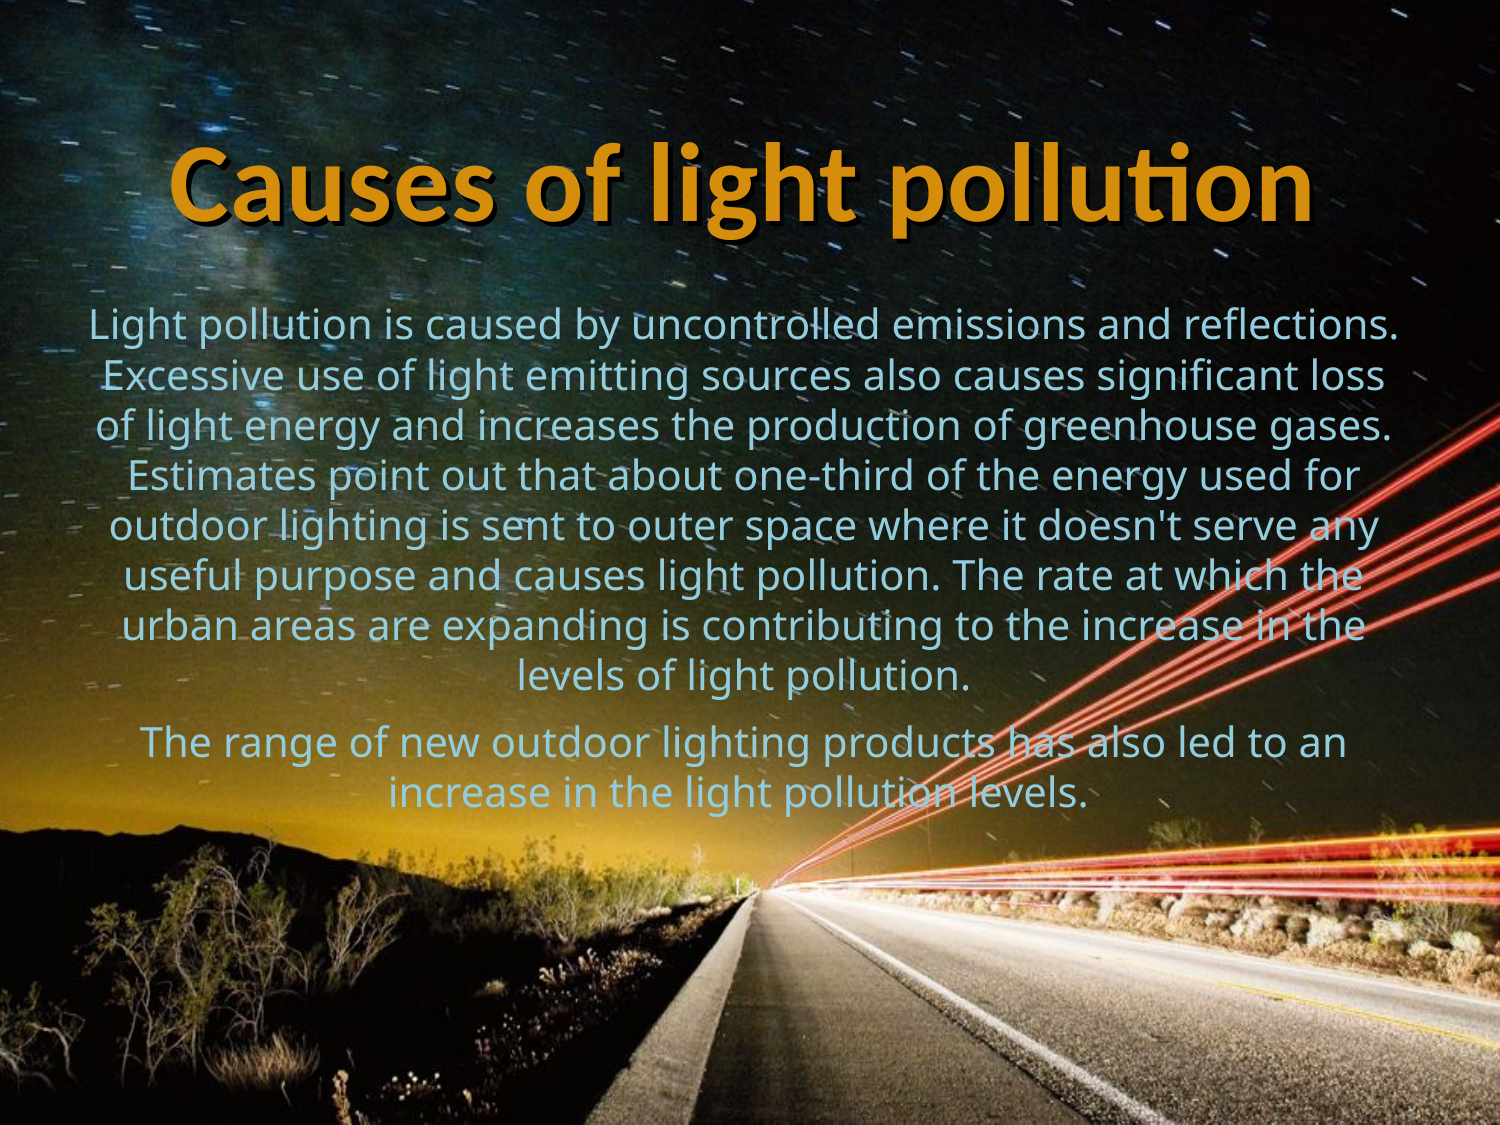

Causes of light pollution
# Light pollution is caused by uncontrolled emissions and reflections. Excessive use of light emitting sources also causes significant loss of light energy and increases the production of greenhouse gases. Estimates point out that about one-third of the energy used for outdoor lighting is sent to outer space where it doesn't serve any useful purpose and causes light pollution. The rate at which the urban areas are expanding is contributing to the increase in the levels of light pollution.
The range of new outdoor lighting products has also led to an increase in the light pollution levels.